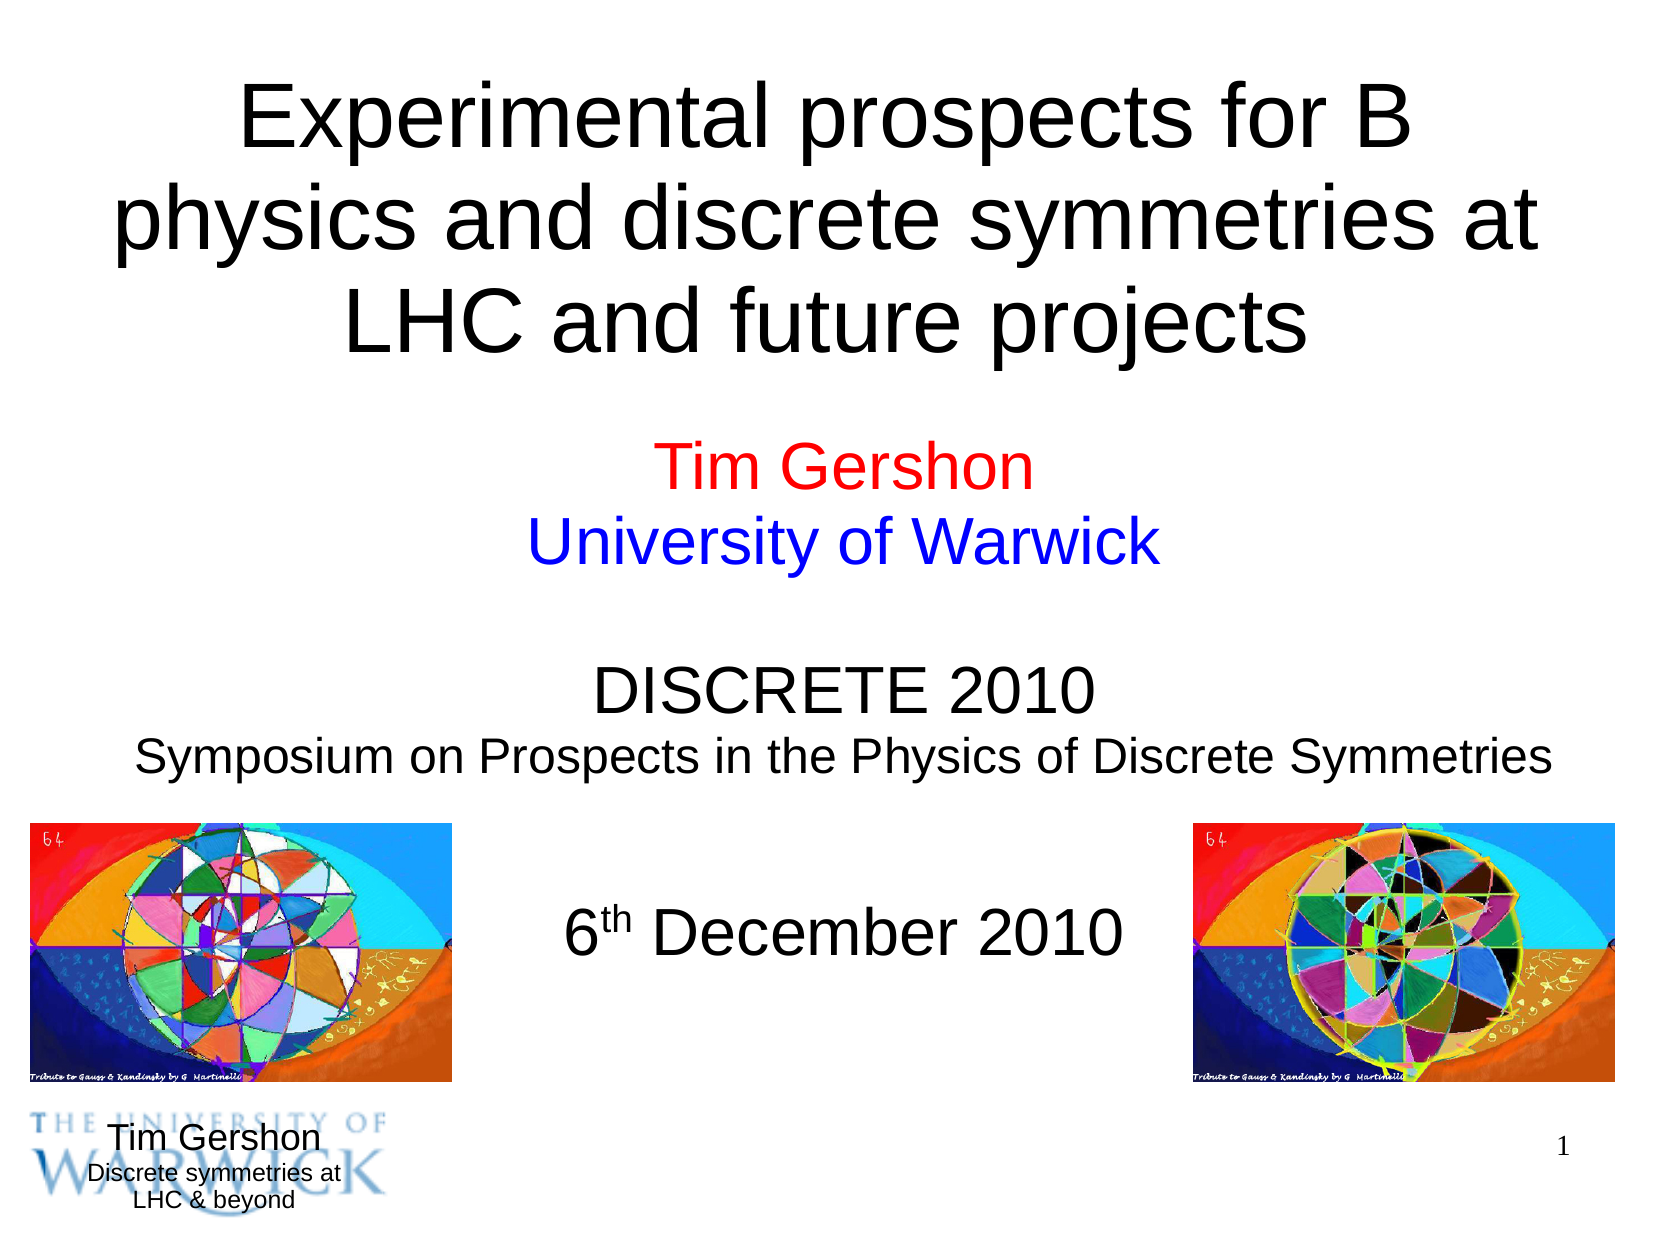

# Experimental prospects for B physics and discrete symmetries at LHC and future projects
Tim Gershon
University of Warwick
DISCRETE 2010
Symposium on Prospects in the Physics of Discrete Symmetries
6th December 2010
Tim Gershon
Discrete symmetries at LHC & beyond
1